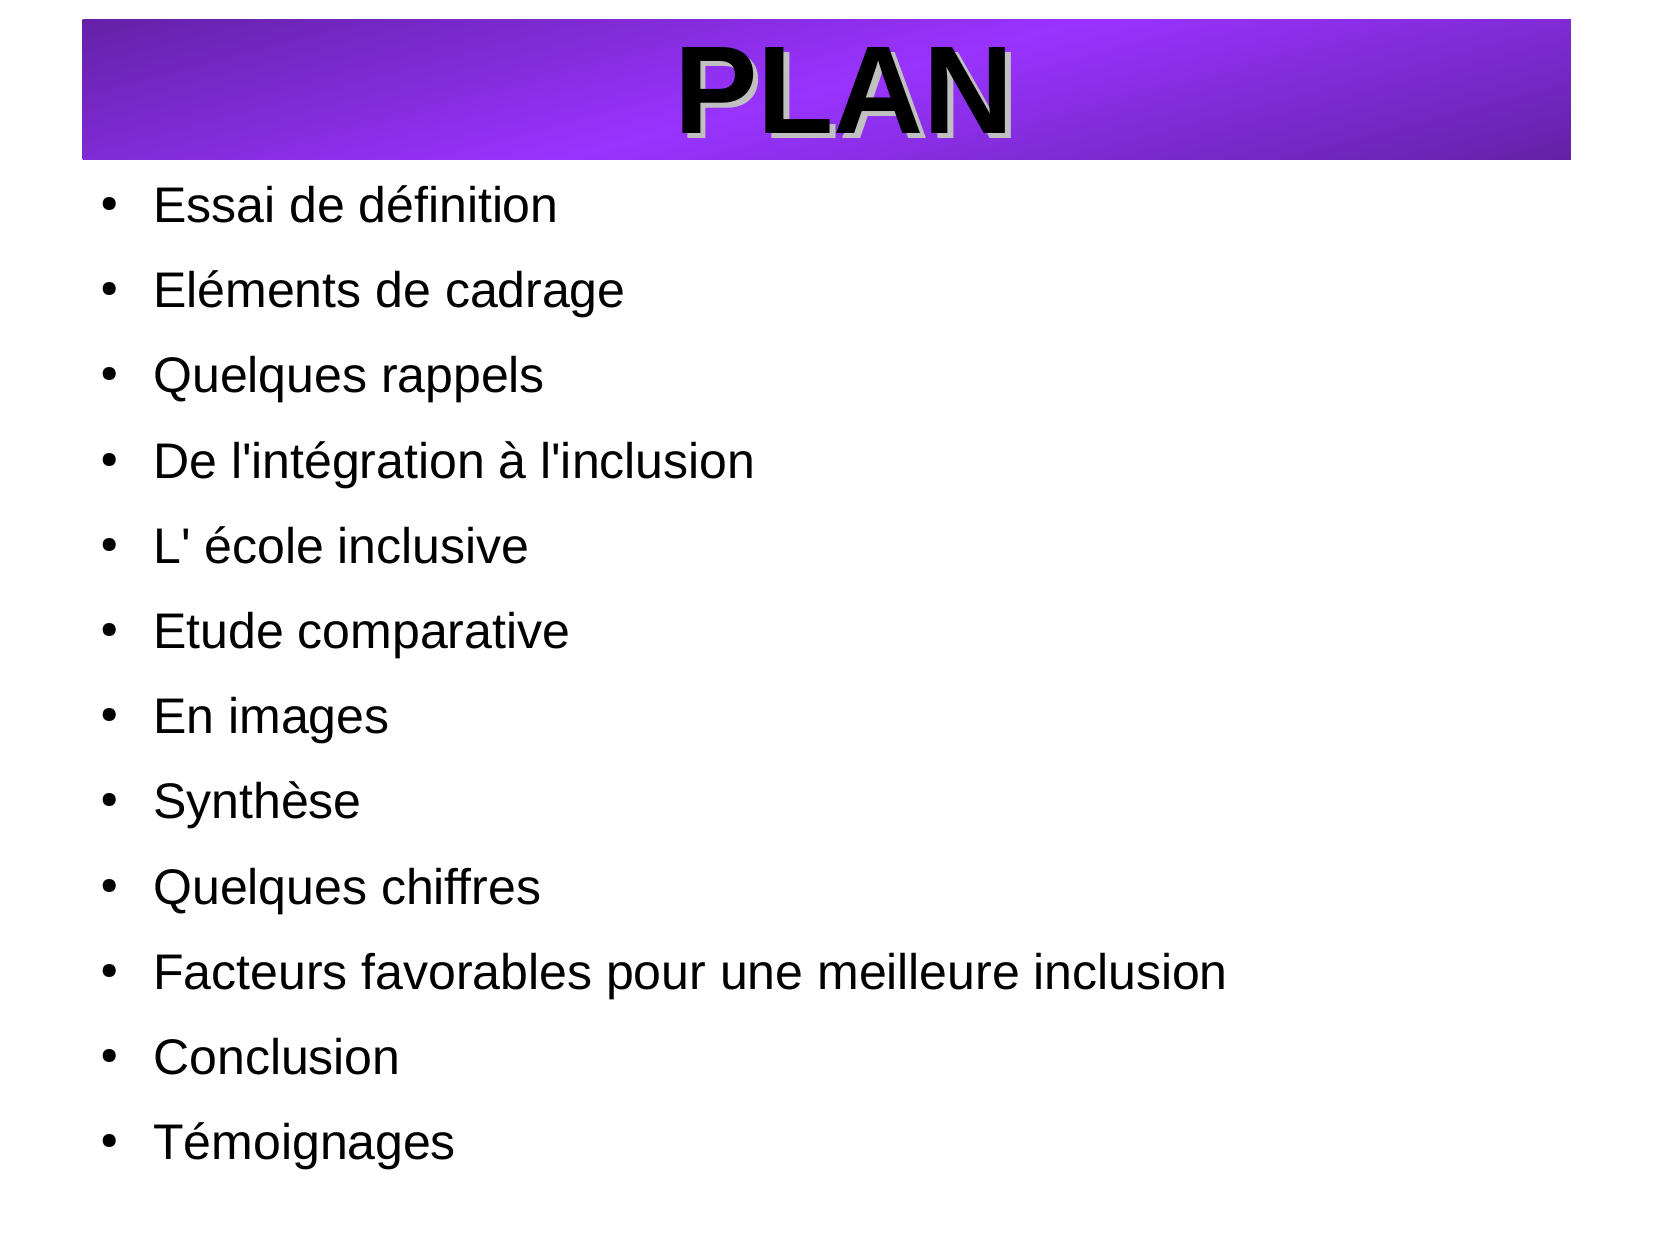

# PLAN
Essai de définition
Eléments de cadrage
Quelques rappels
De l'intégration à l'inclusion
L' école inclusive
Etude comparative
En images
Synthèse
Quelques chiffres
Facteurs favorables pour une meilleure inclusion
Conclusion
Témoignages